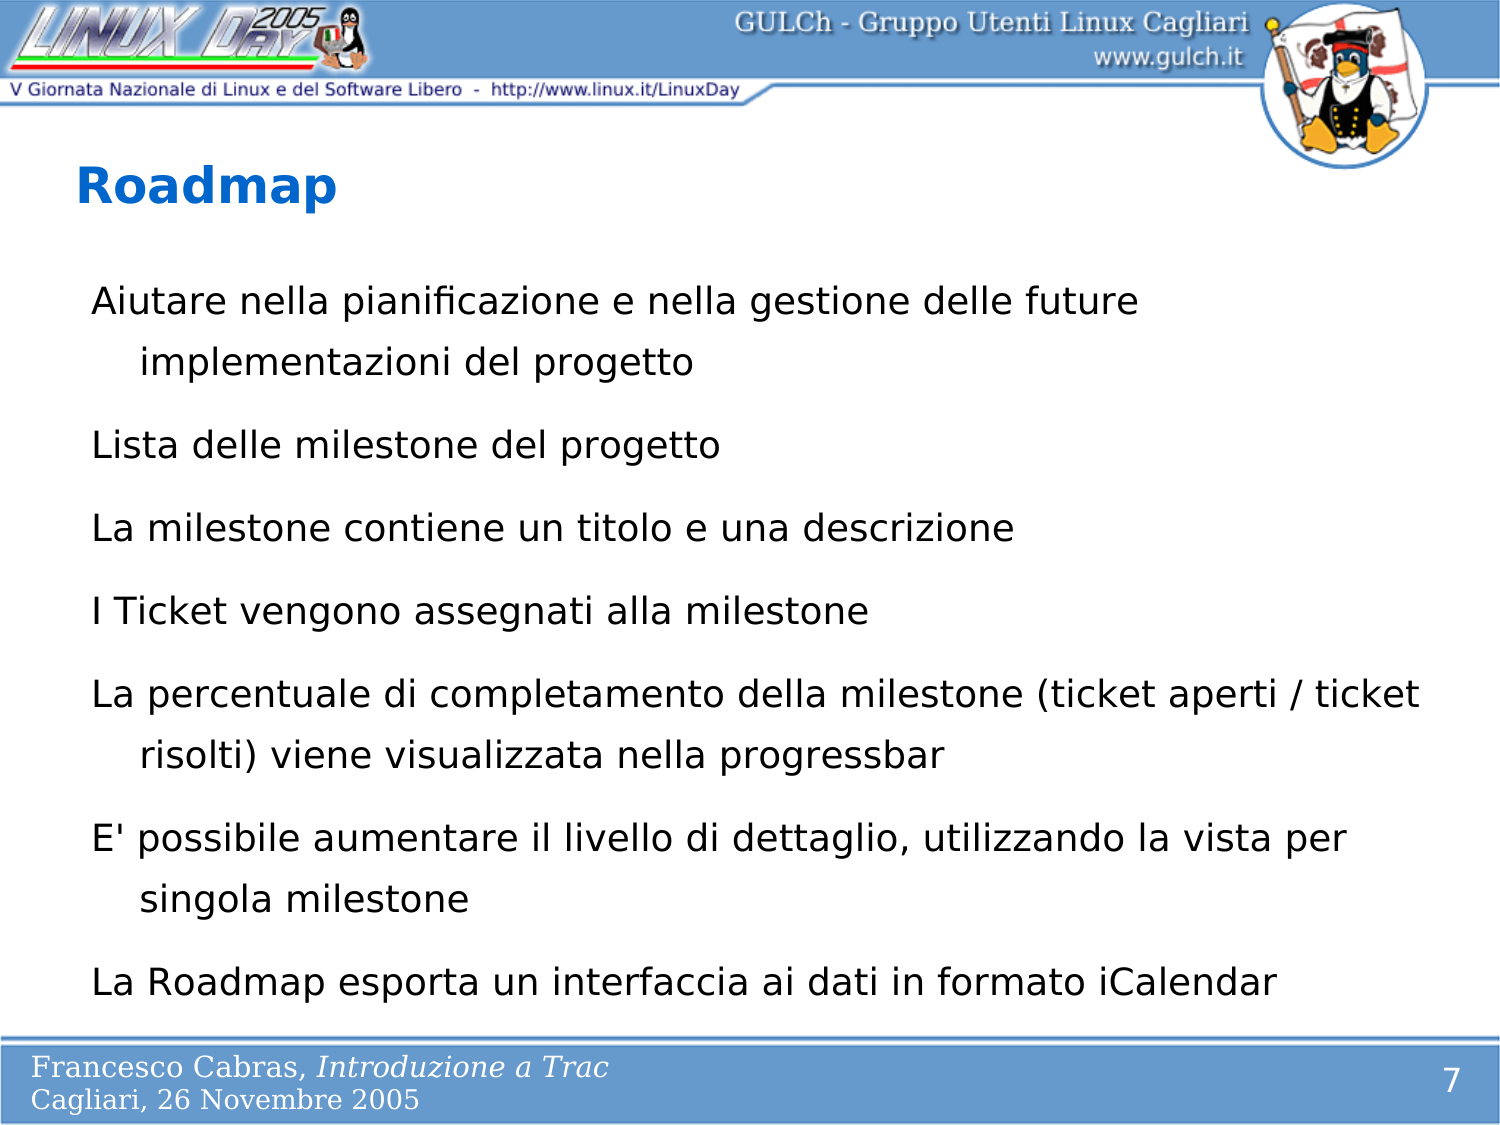

# Roadmap
Aiutare nella pianificazione e nella gestione delle future implementazioni del progetto
Lista delle milestone del progetto
La milestone contiene un titolo e una descrizione
I Ticket vengono assegnati alla milestone
La percentuale di completamento della milestone (ticket aperti / ticket risolti) viene visualizzata nella progressbar
E' possibile aumentare il livello di dettaglio, utilizzando la vista per singola milestone
La Roadmap esporta un interfaccia ai dati in formato iCalendar